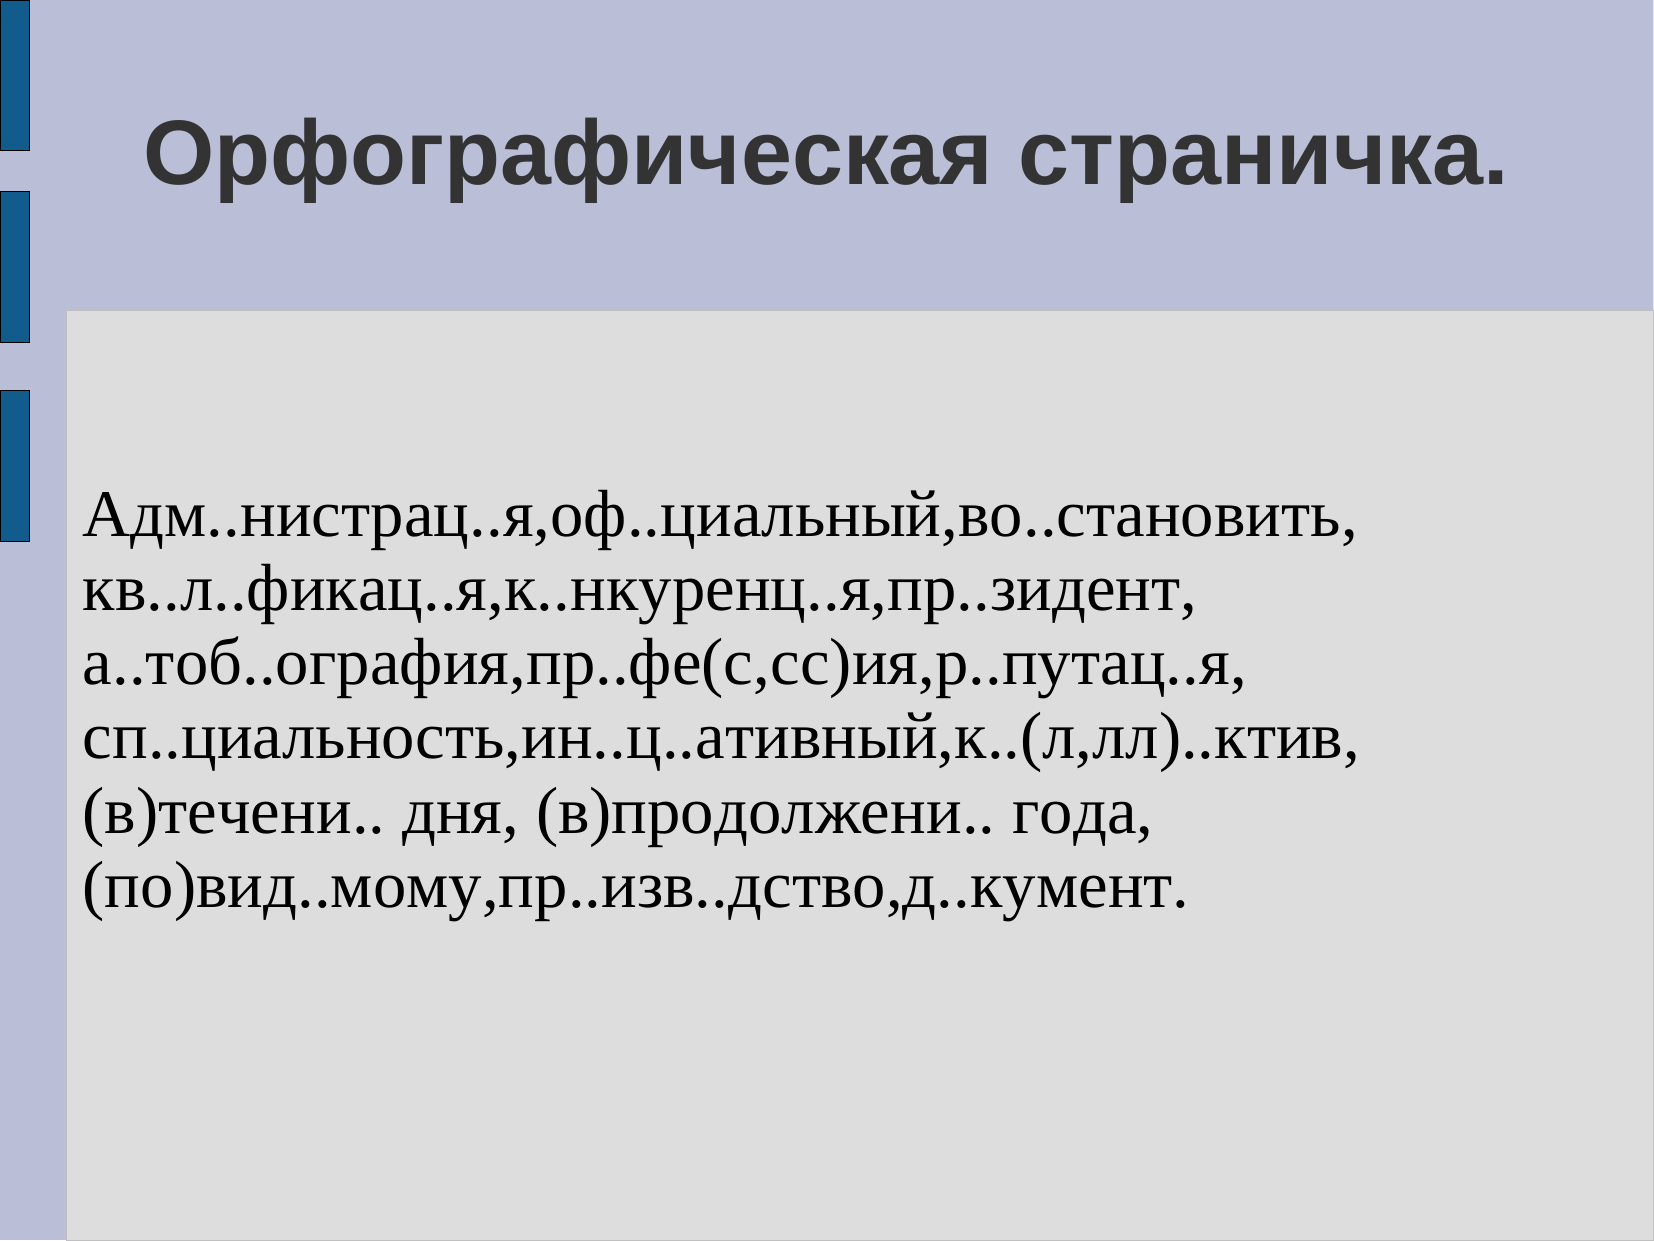

# Орфографическая страничка.
Адм..нистрац..я,оф..циальный,во..становить, кв..л..фикац..я,к..нкуренц..я,пр..зидент,
а..тоб..ография,пр..фе(с,сс)ия,р..путац..я,
сп..циальность,ин..ц..ативный,к..(л,лл)..ктив,
(в)течени.. дня, (в)продолжени.. года,(по)вид..мому,пр..изв..дство,д..кумент.